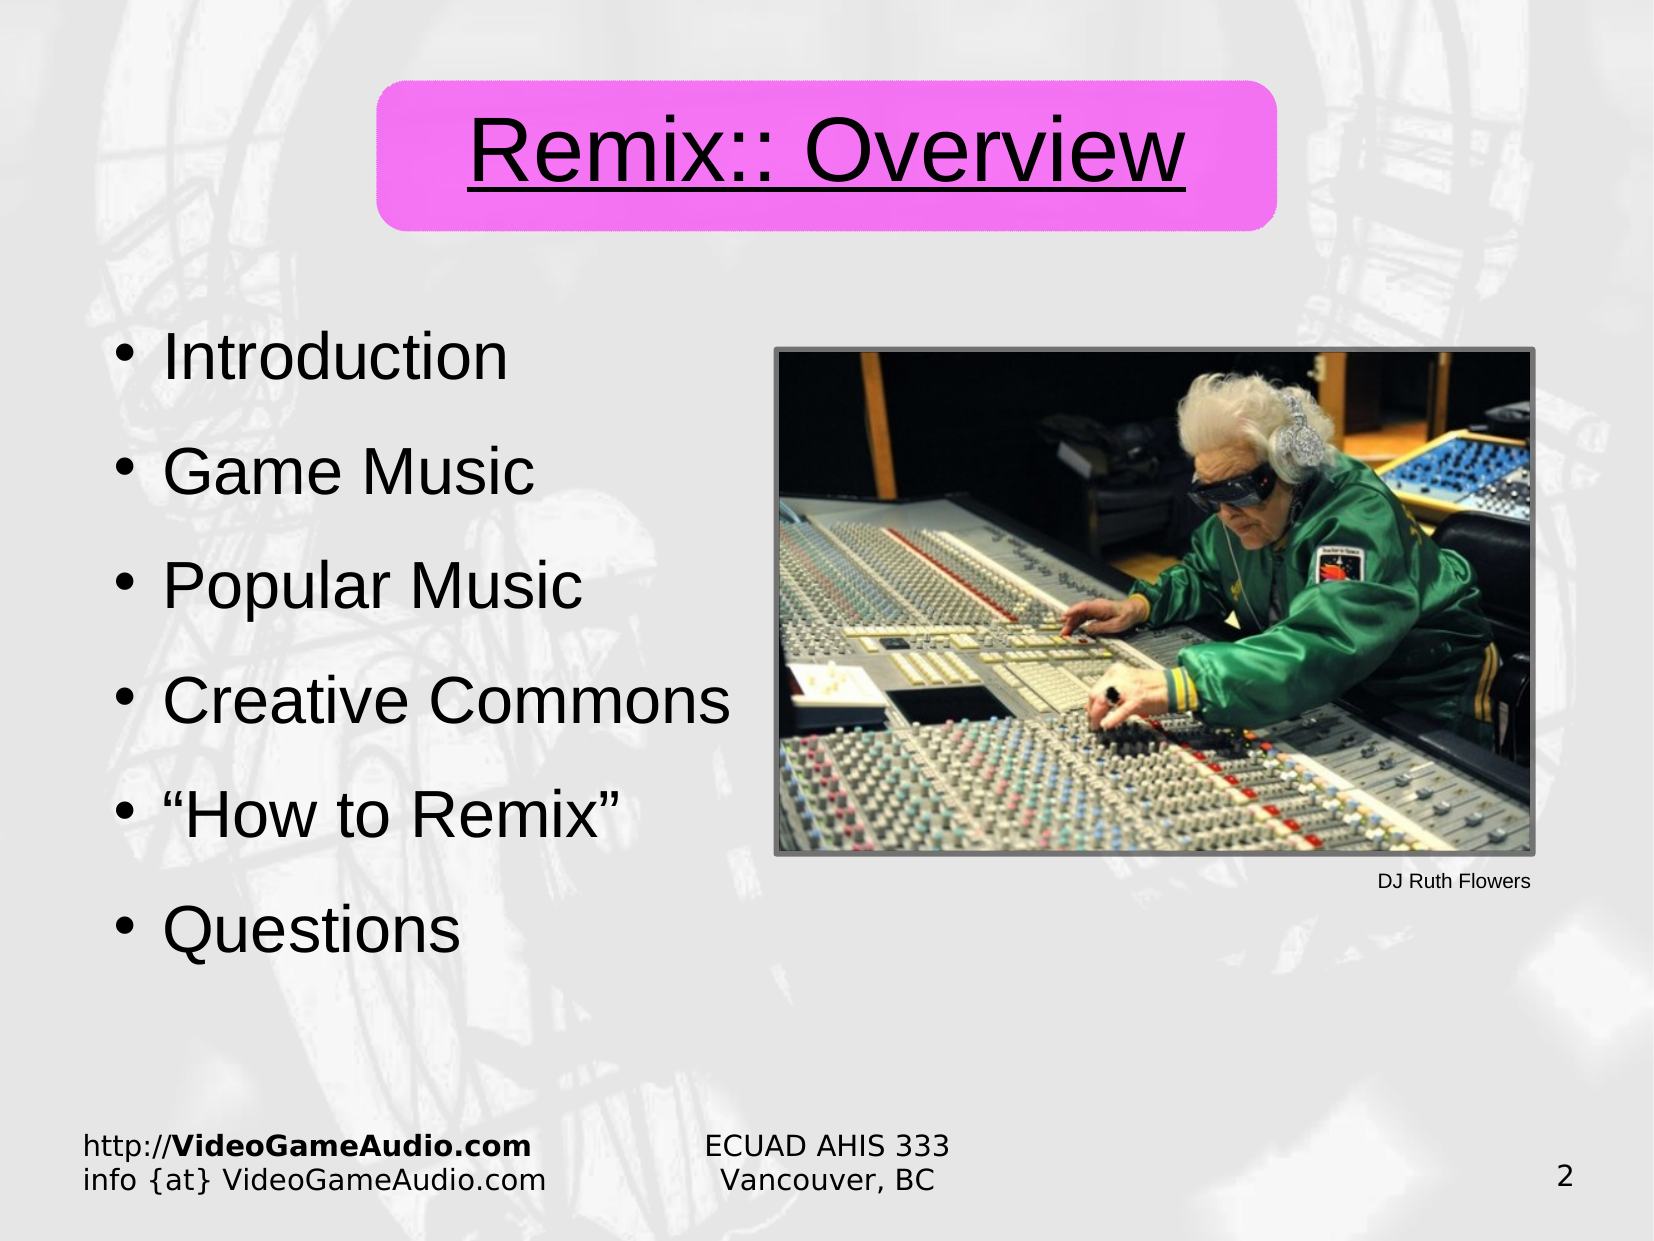

# Remix:: Overview
 Introduction
 Game Music
 Popular Music
 Creative Commons
 “How to Remix”
 Questions
						 		DJ Ruth Flowers
2